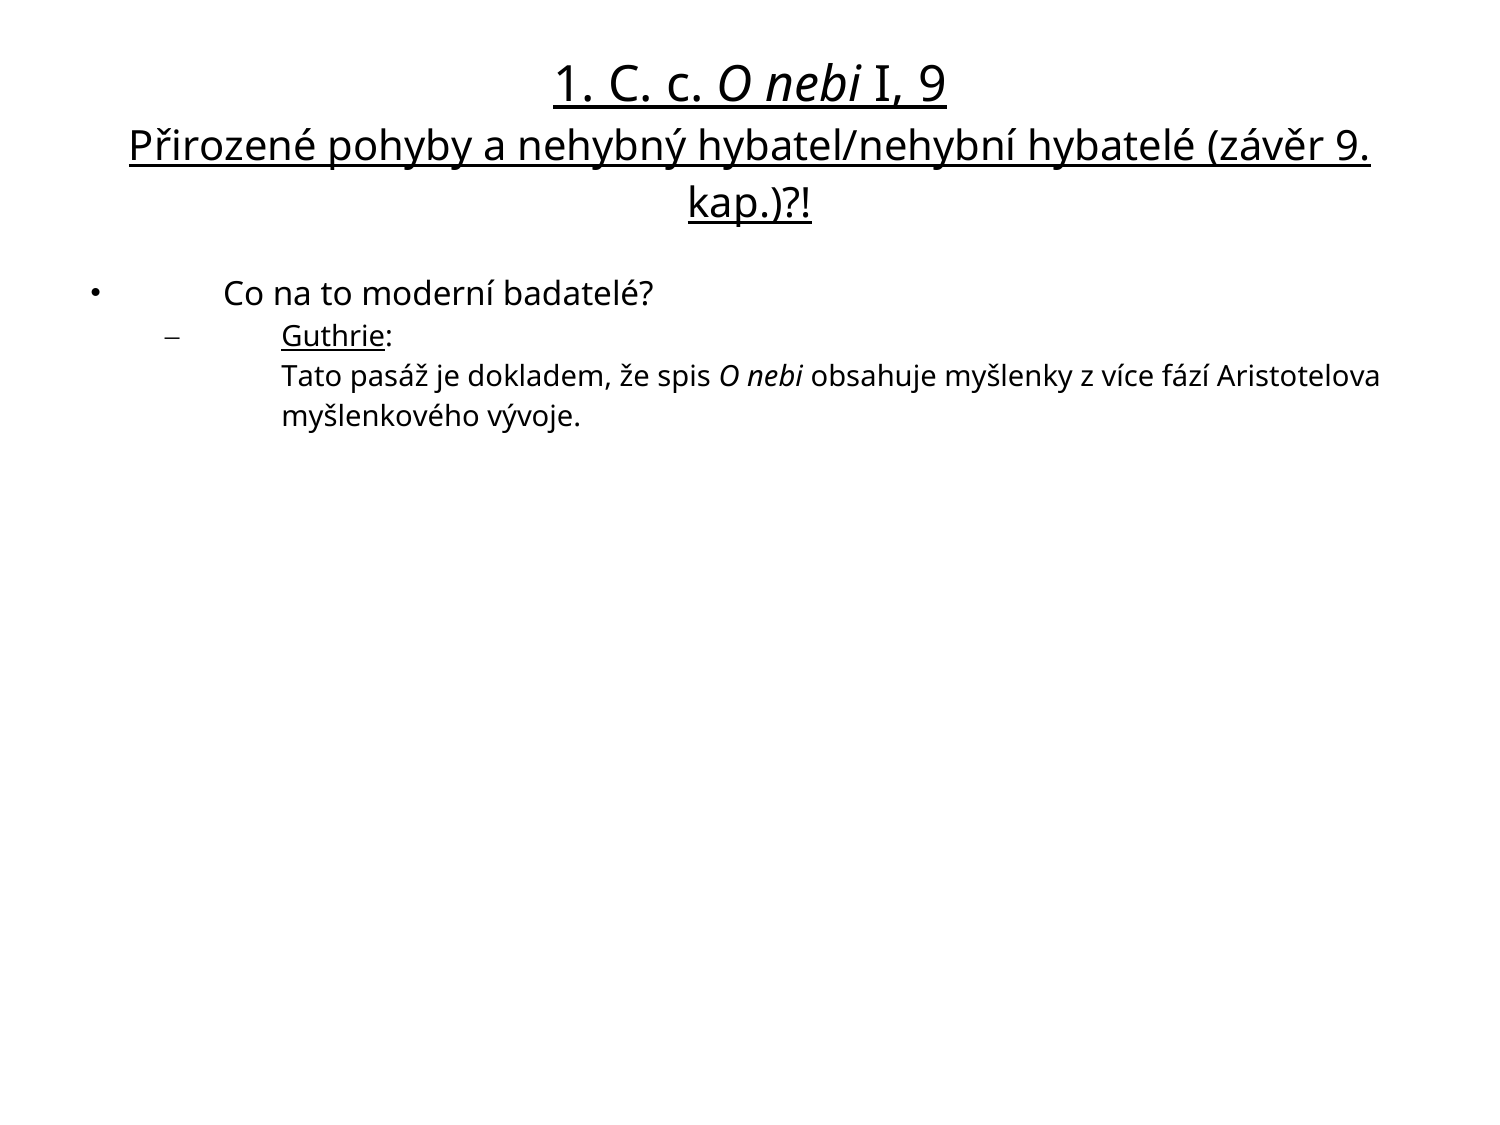

# 1. C. c. O nebi I, 9 Přirozené pohyby a nehybný hybatel/nehybní hybatelé (závěr 9. kap.)?!
Co na to moderní badatelé?
Guthrie:
Tato pasáž je dokladem, že spis O nebi obsahuje myšlenky z více fází Aristotelova myšlenkového vývoje.